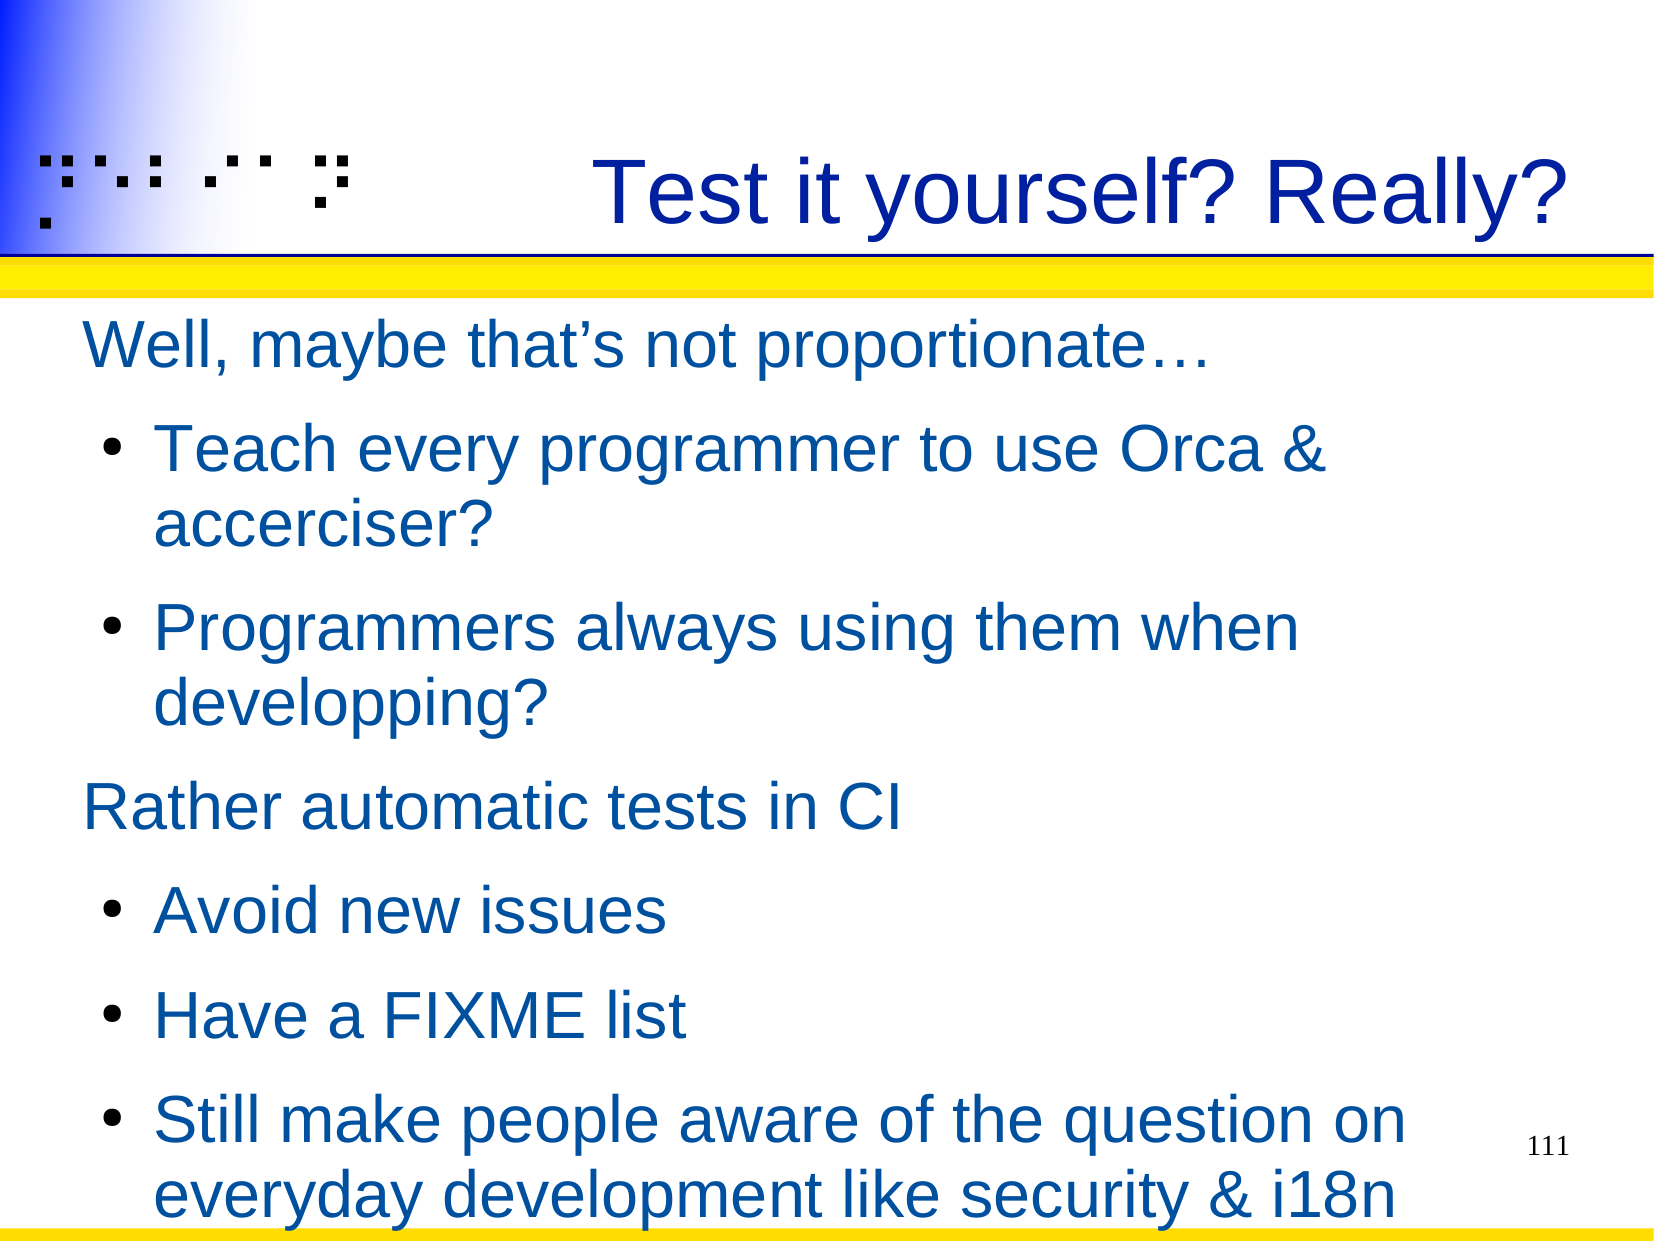

# Test it yourself? Really?
Well, maybe that’s not proportionate…
Teach every programmer to use Orca & accerciser?
Programmers always using them when developping?
Rather automatic tests in CI
Avoid new issues
Have a FIXME list
Still make people aware of the question on everyday development like security & i18n
111